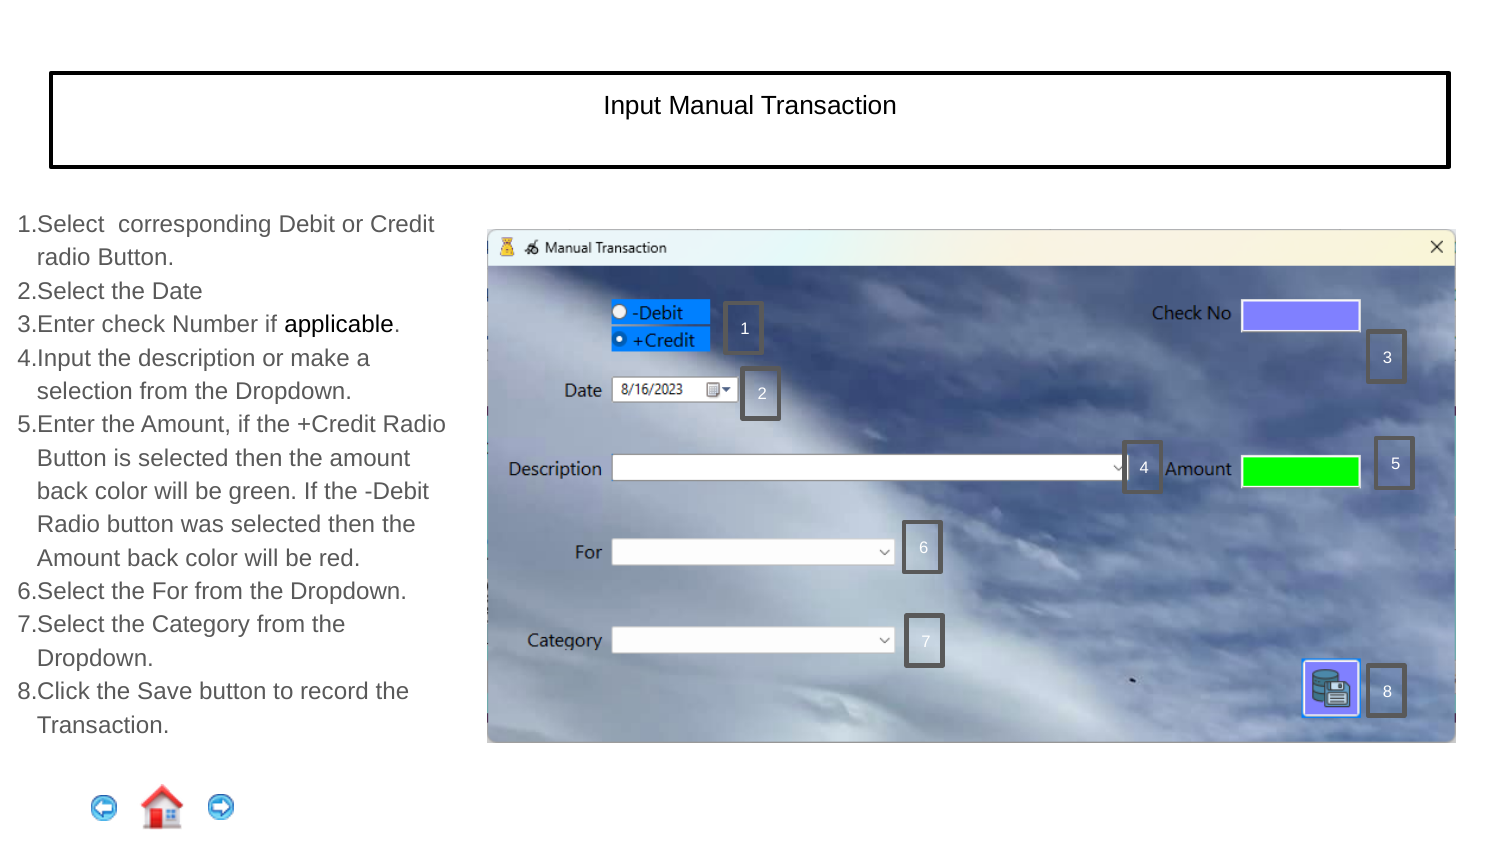

# Input Manual Transaction
Select corresponding Debit or Credit radio Button.
Select the Date
Enter check Number if applicable.
Input the description or make a selection from the Dropdown.
Enter the Amount, if the +Credit Radio Button is selected then the amount back color will be green. If the -Debit Radio button was selected then the Amount back color will be red.
Select the For from the Dropdown.
Select the Category from the Dropdown.
Click the Save button to record the Transaction.
1
3
2
5
4
6
7
8